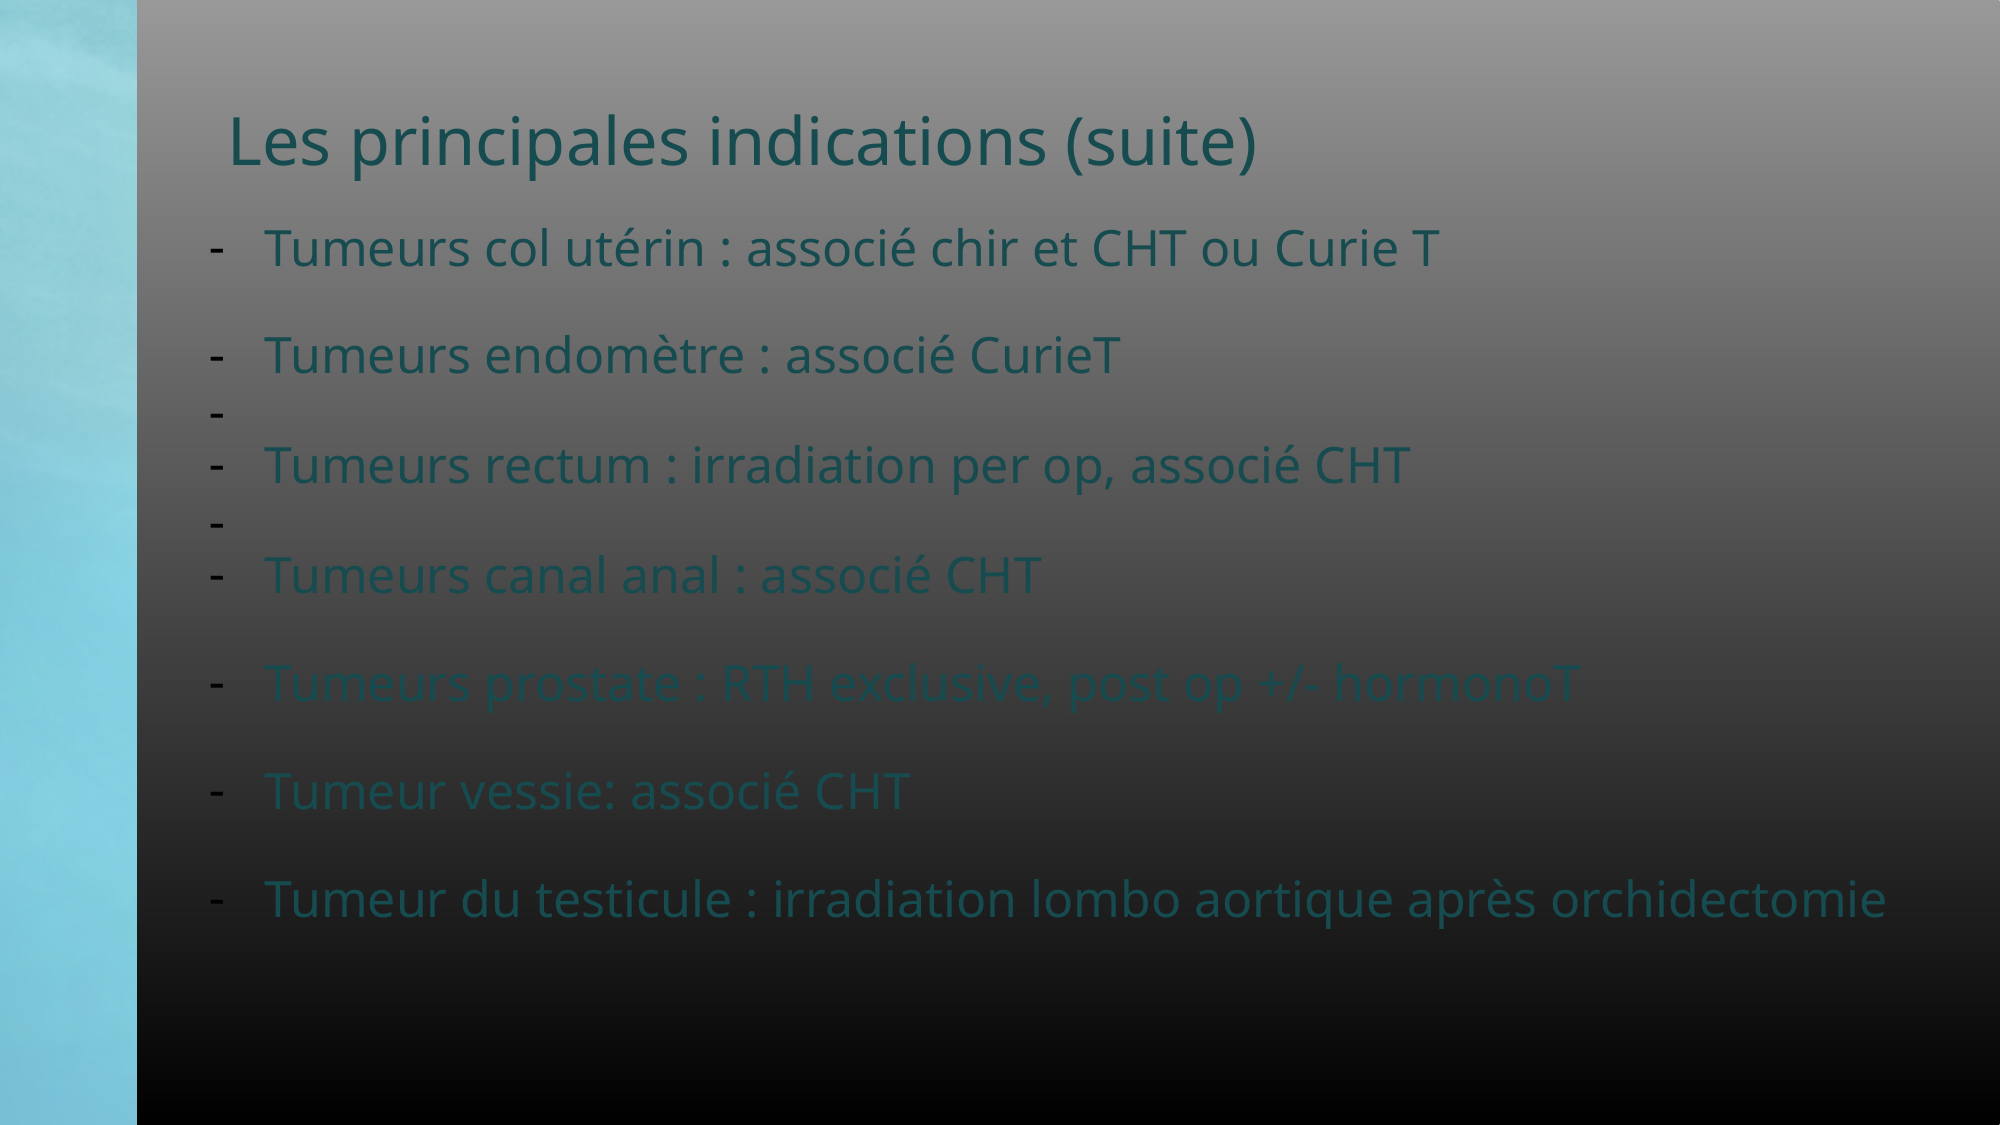

# Les principales indications (suite)
Tumeurs col utérin : associé chir et CHT ou Curie T
Tumeurs endomètre : associé CurieT
Tumeurs rectum : irradiation per op, associé CHT
Tumeurs canal anal : associé CHT
Tumeurs prostate : RTH exclusive, post op +/- hormonoT
Tumeur vessie: associé CHT
Tumeur du testicule : irradiation lombo aortique après orchidectomie